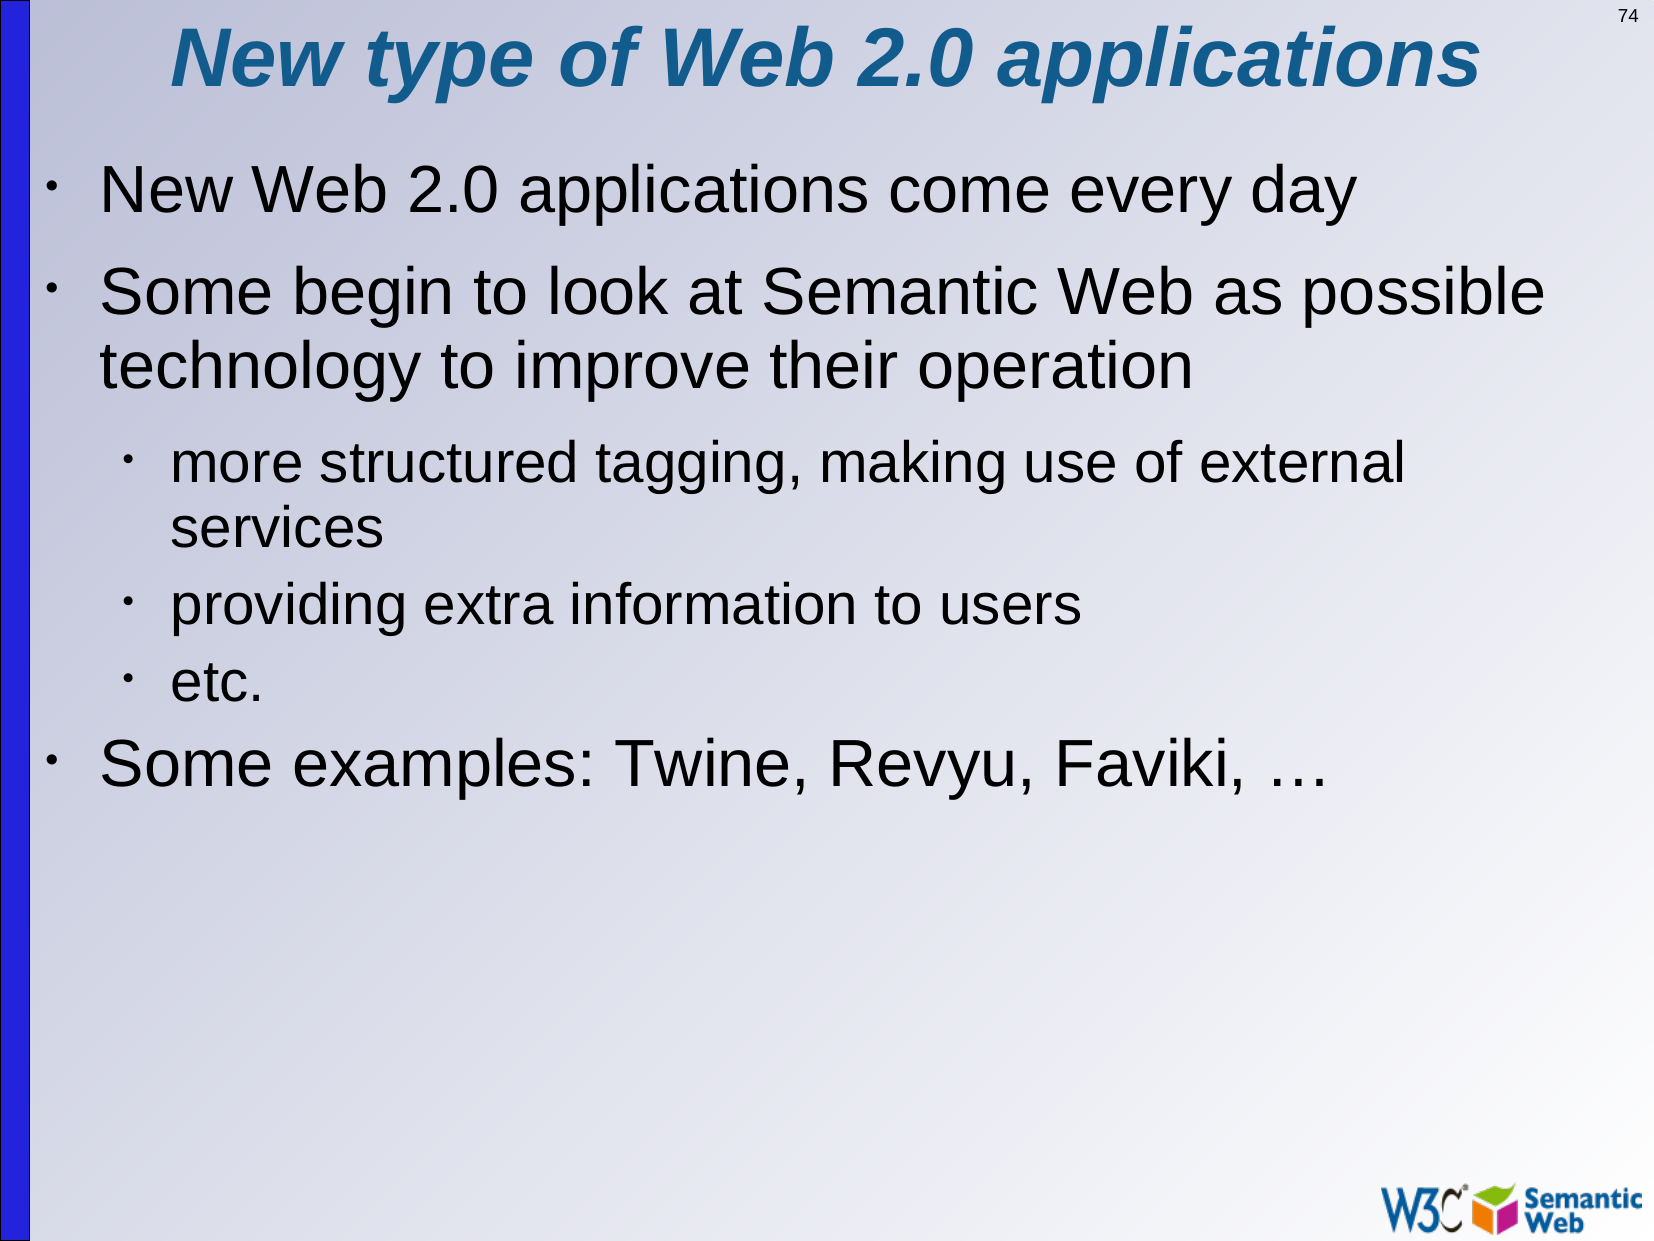

# New type of Web 2.0 applications
New Web 2.0 applications come every day
Some begin to look at Semantic Web as possible technology to improve their operation
more structured tagging, making use of external services
providing extra information to users
etc.
Some examples: Twine, Revyu, Faviki, …